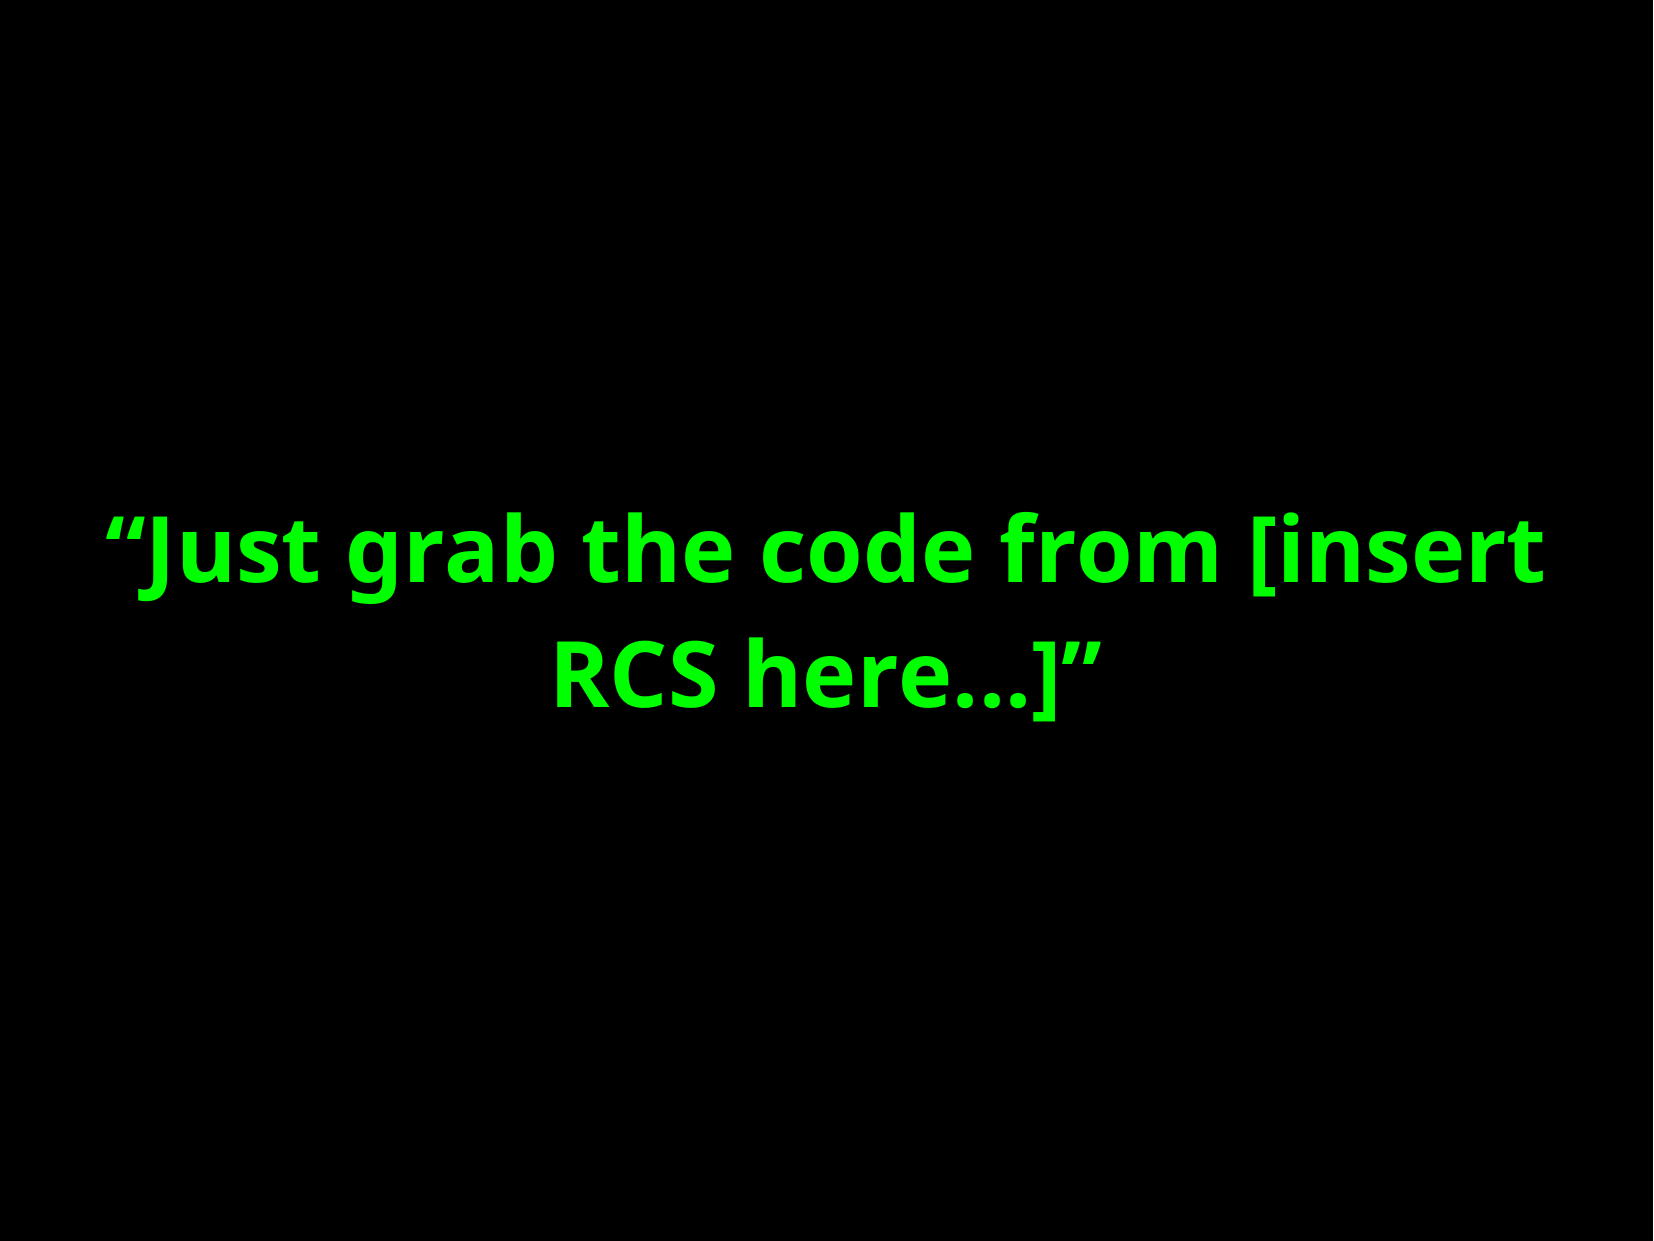

# “Just grab the code from [insert RCS here...]”